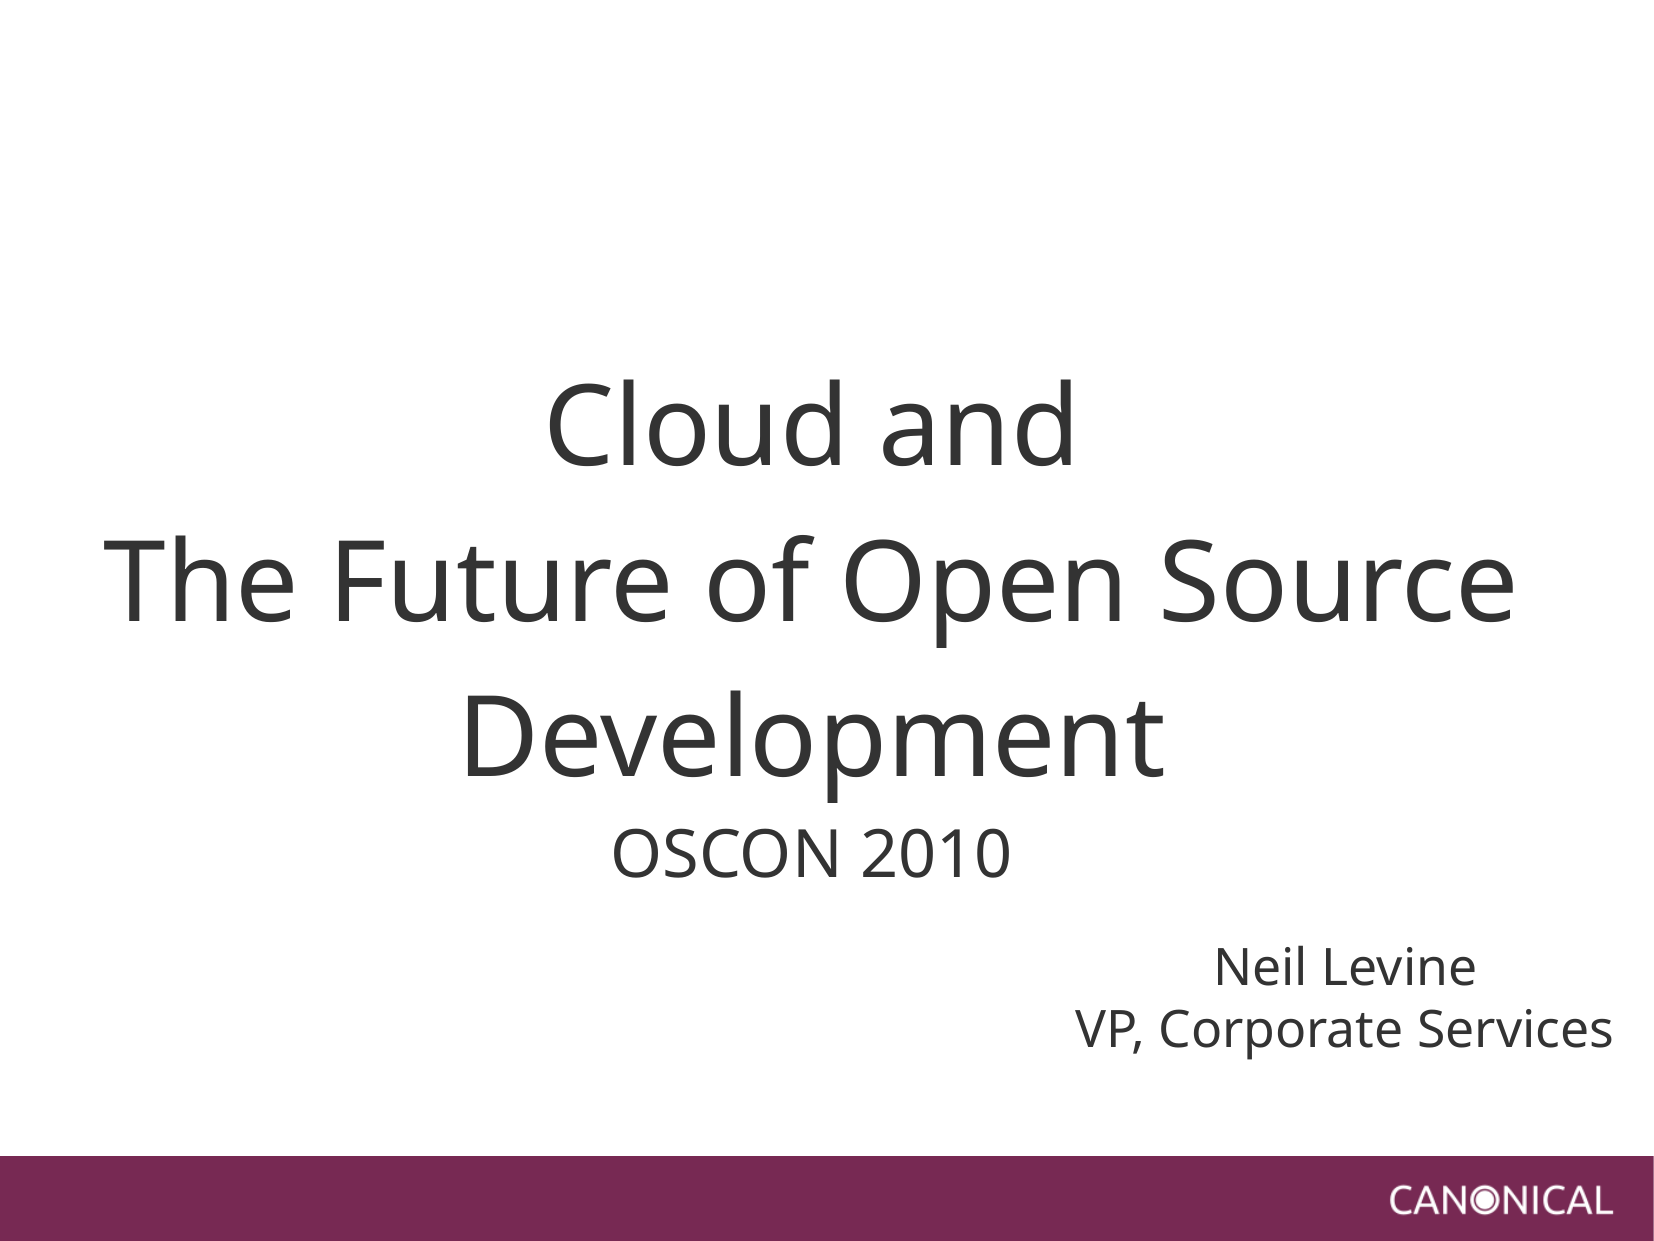

# Cloud and The Future of Open Source Development OSCON 2010
Neil Levine
VP, Corporate Services